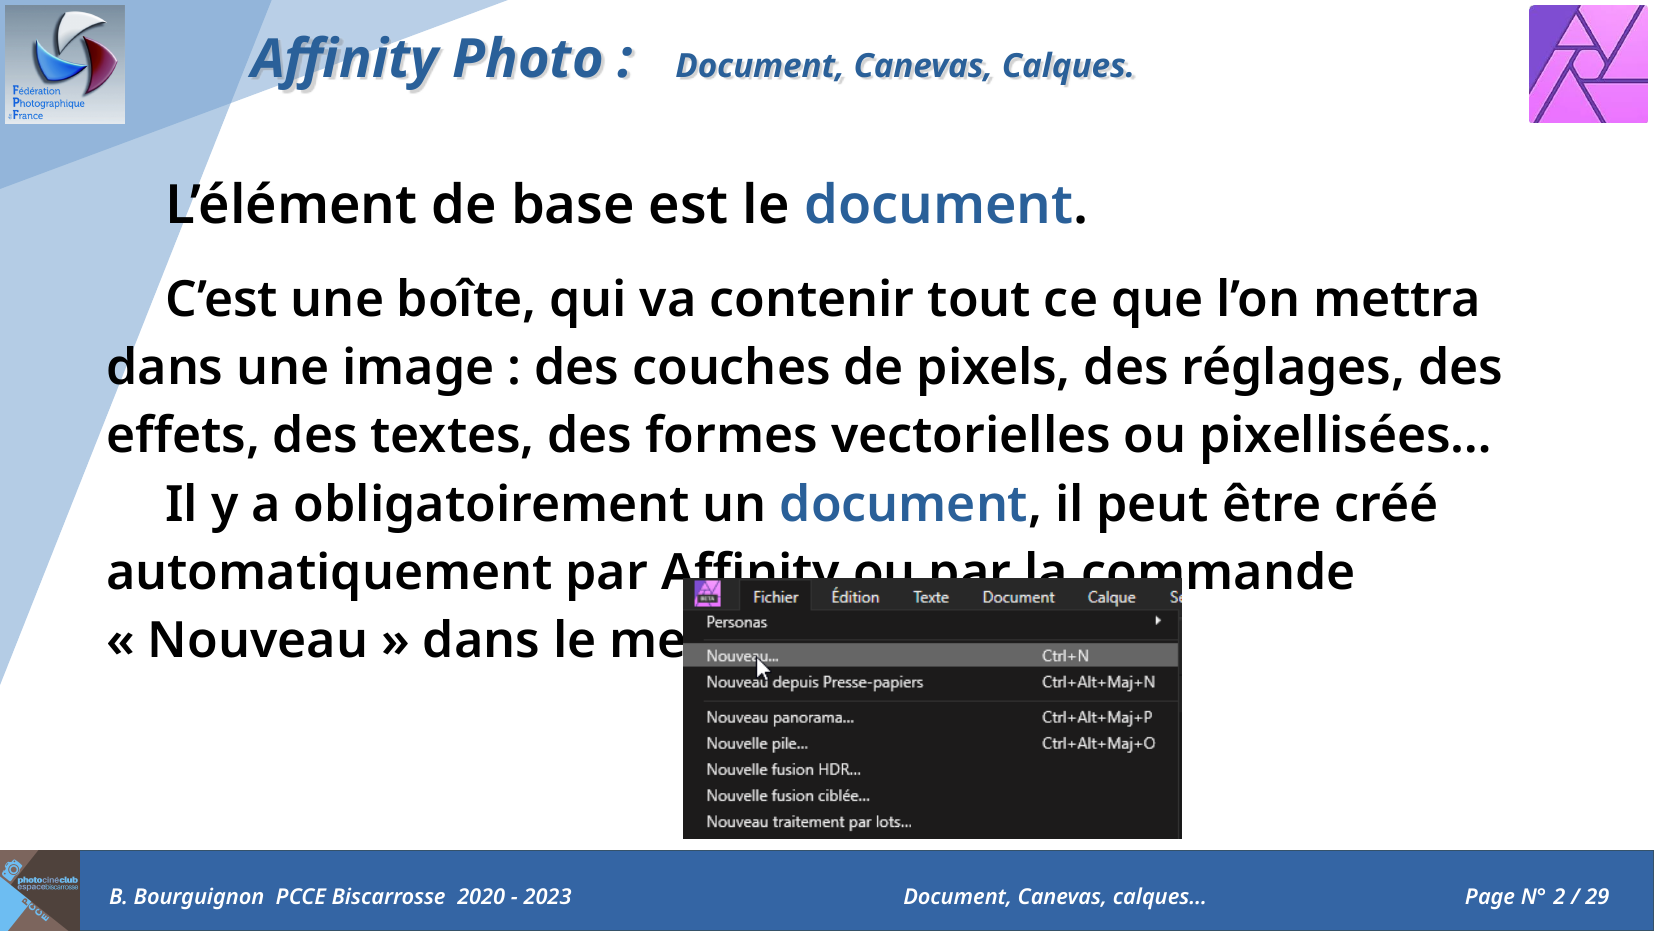

# L’élément de base est le document.
C’est une boîte, qui va contenir tout ce que l’on mettra dans une image : des couches de pixels, des réglages, des effets, des textes, des formes vectorielles ou pixellisées…
Il y a obligatoirement un document, il peut être créé automatiquement par Affinity ou par la commande « Nouveau » dans le menu « Fichier ».